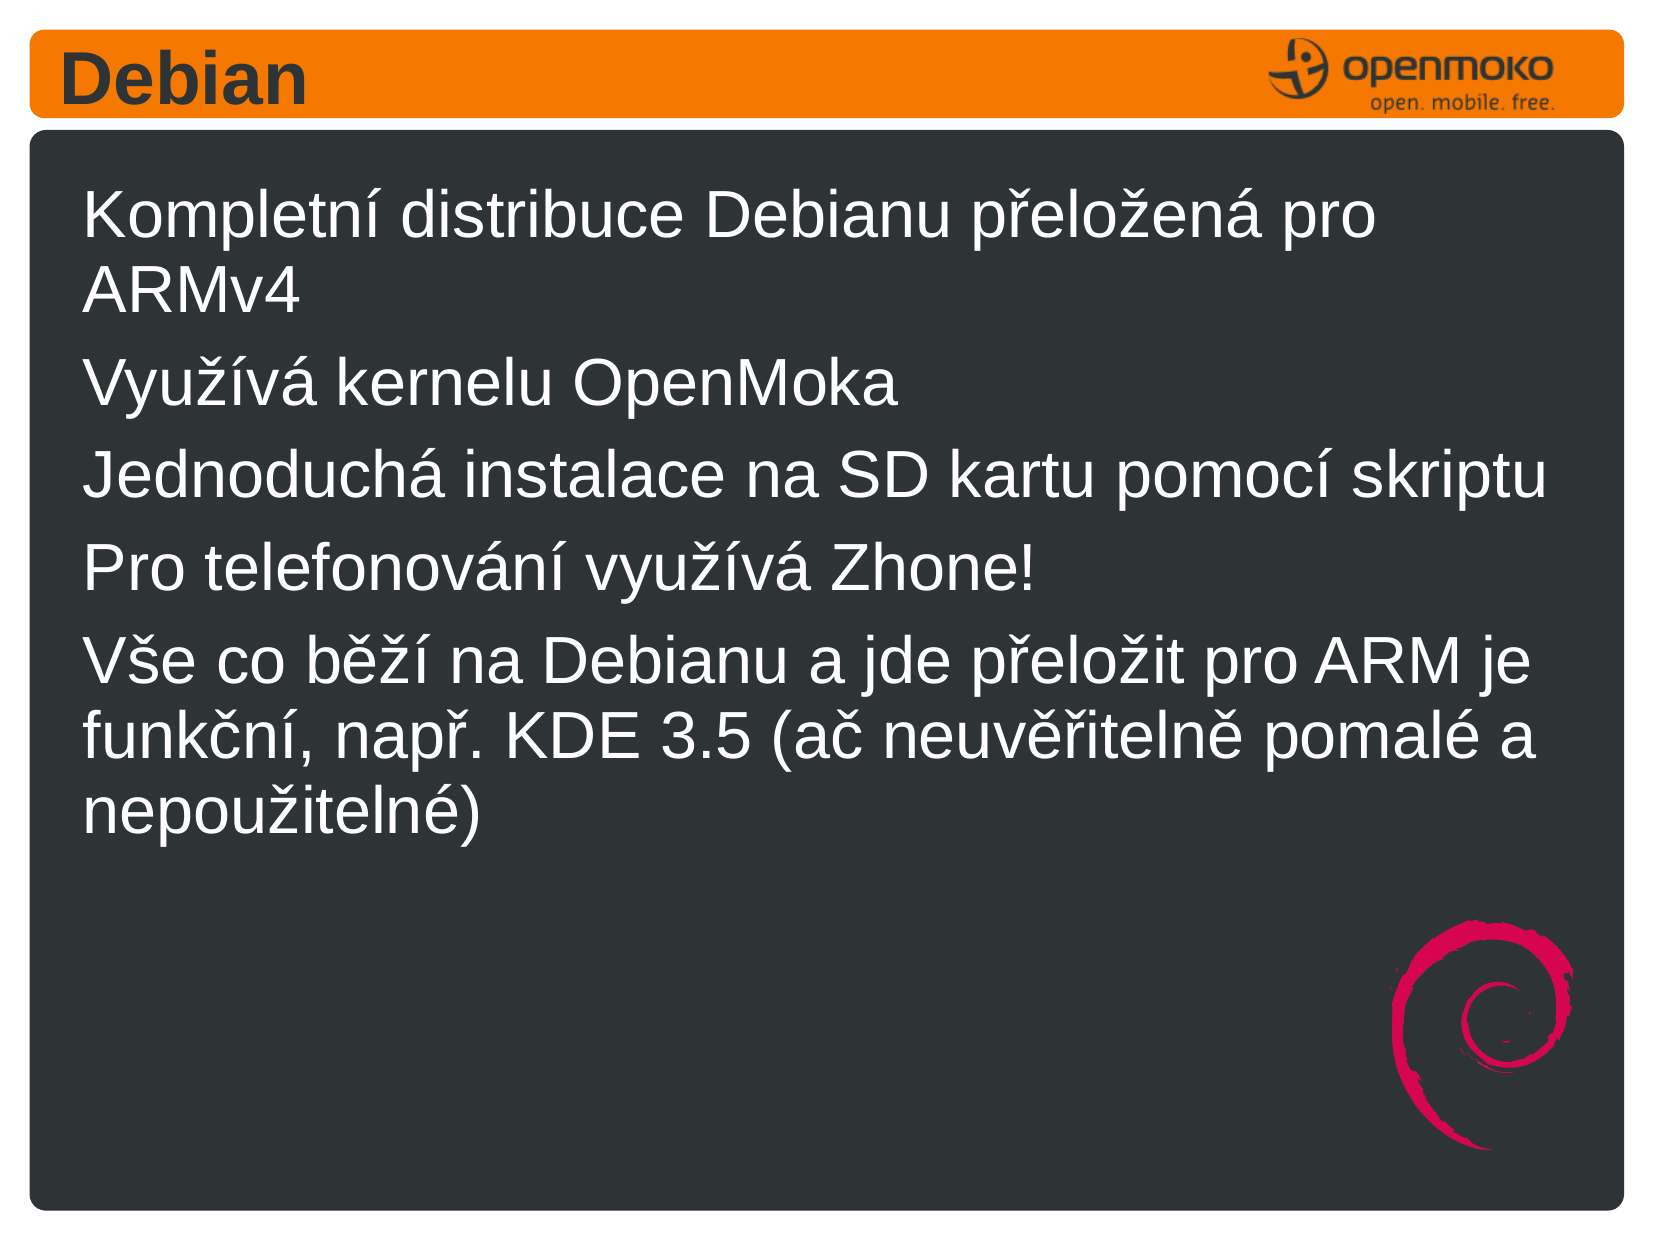

# Debian
Kompletní distribuce Debianu přeložená pro ARMv4
Využívá kernelu OpenMoka
Jednoduchá instalace na SD kartu pomocí skriptu
Pro telefonování využívá Zhone!
Vše co běží na Debianu a jde přeložit pro ARM je funkční, např. KDE 3.5 (ač neuvěřitelně pomalé a nepoužitelné)